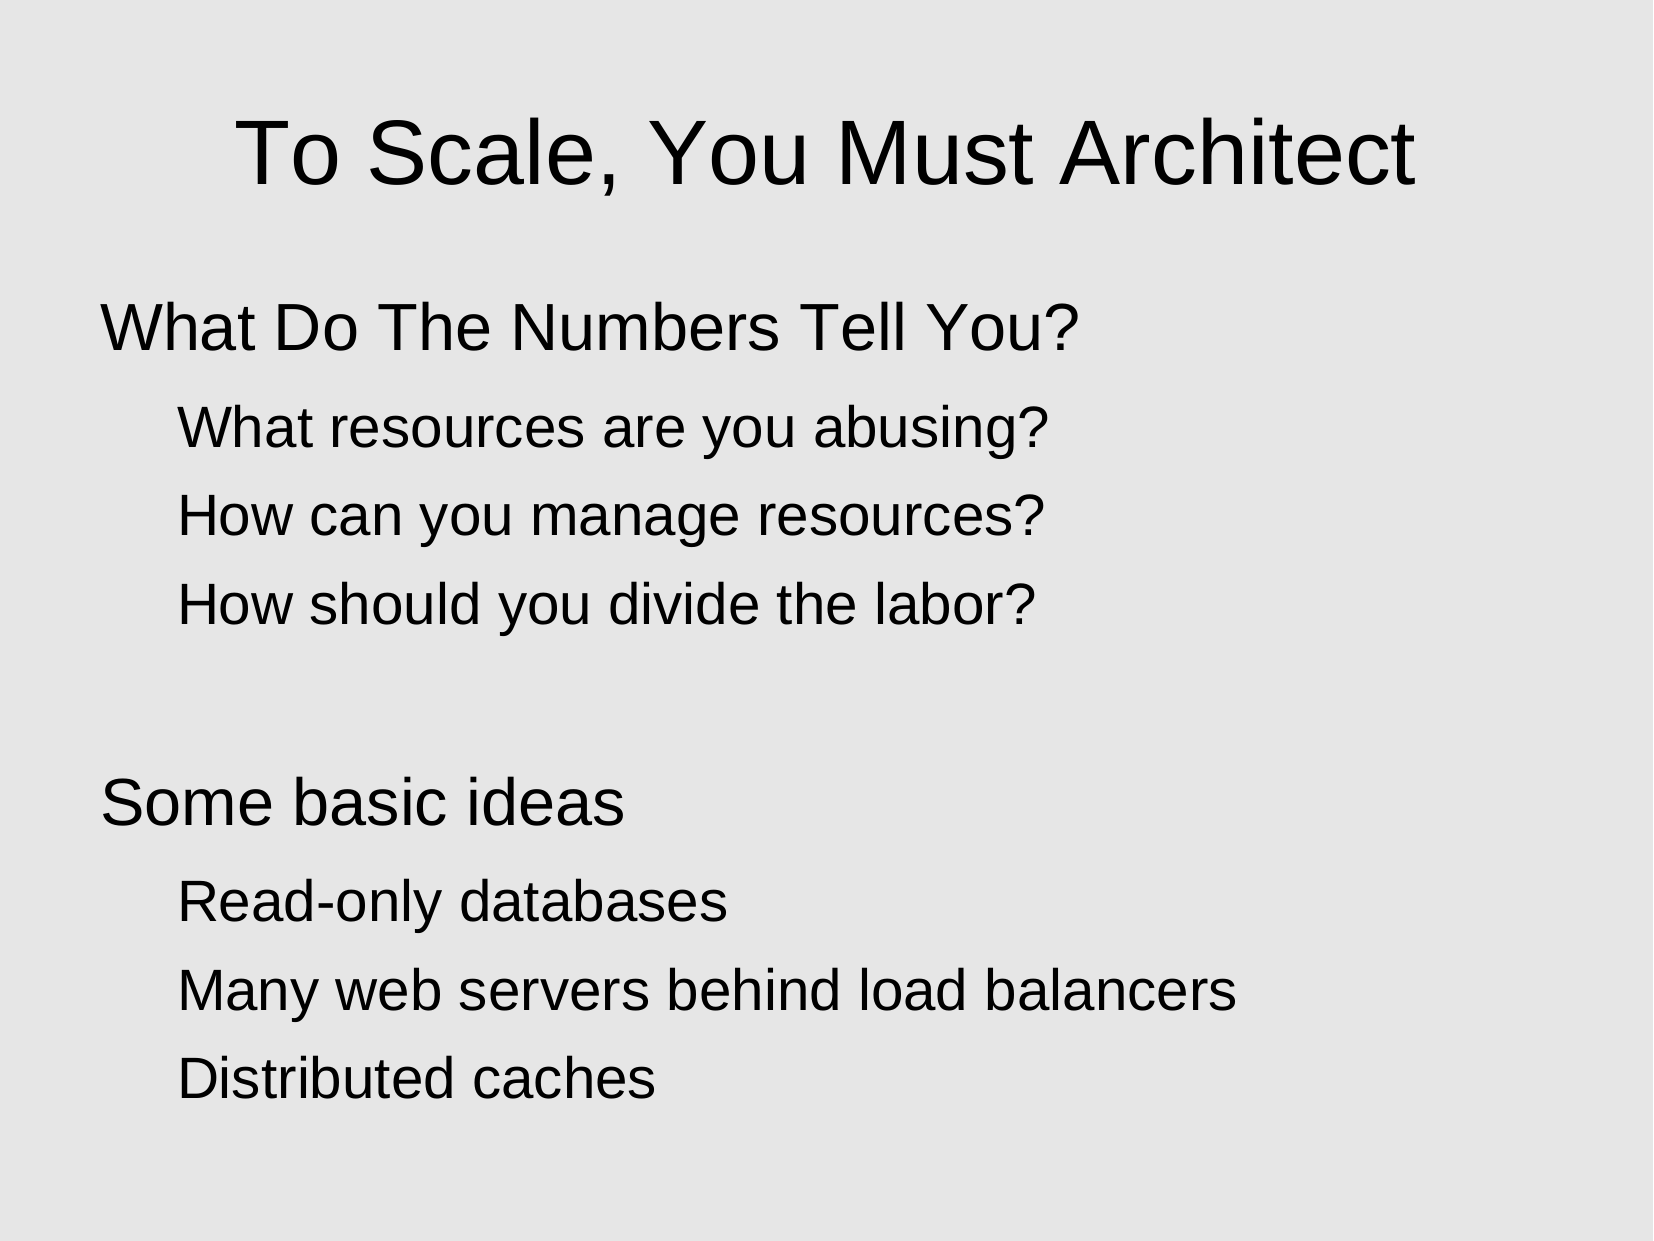

# To Scale, You Must Architect
What Do The Numbers Tell You?
What resources are you abusing?
How can you manage resources?
How should you divide the labor?
Some basic ideas
Read-only databases
Many web servers behind load balancers
Distributed caches